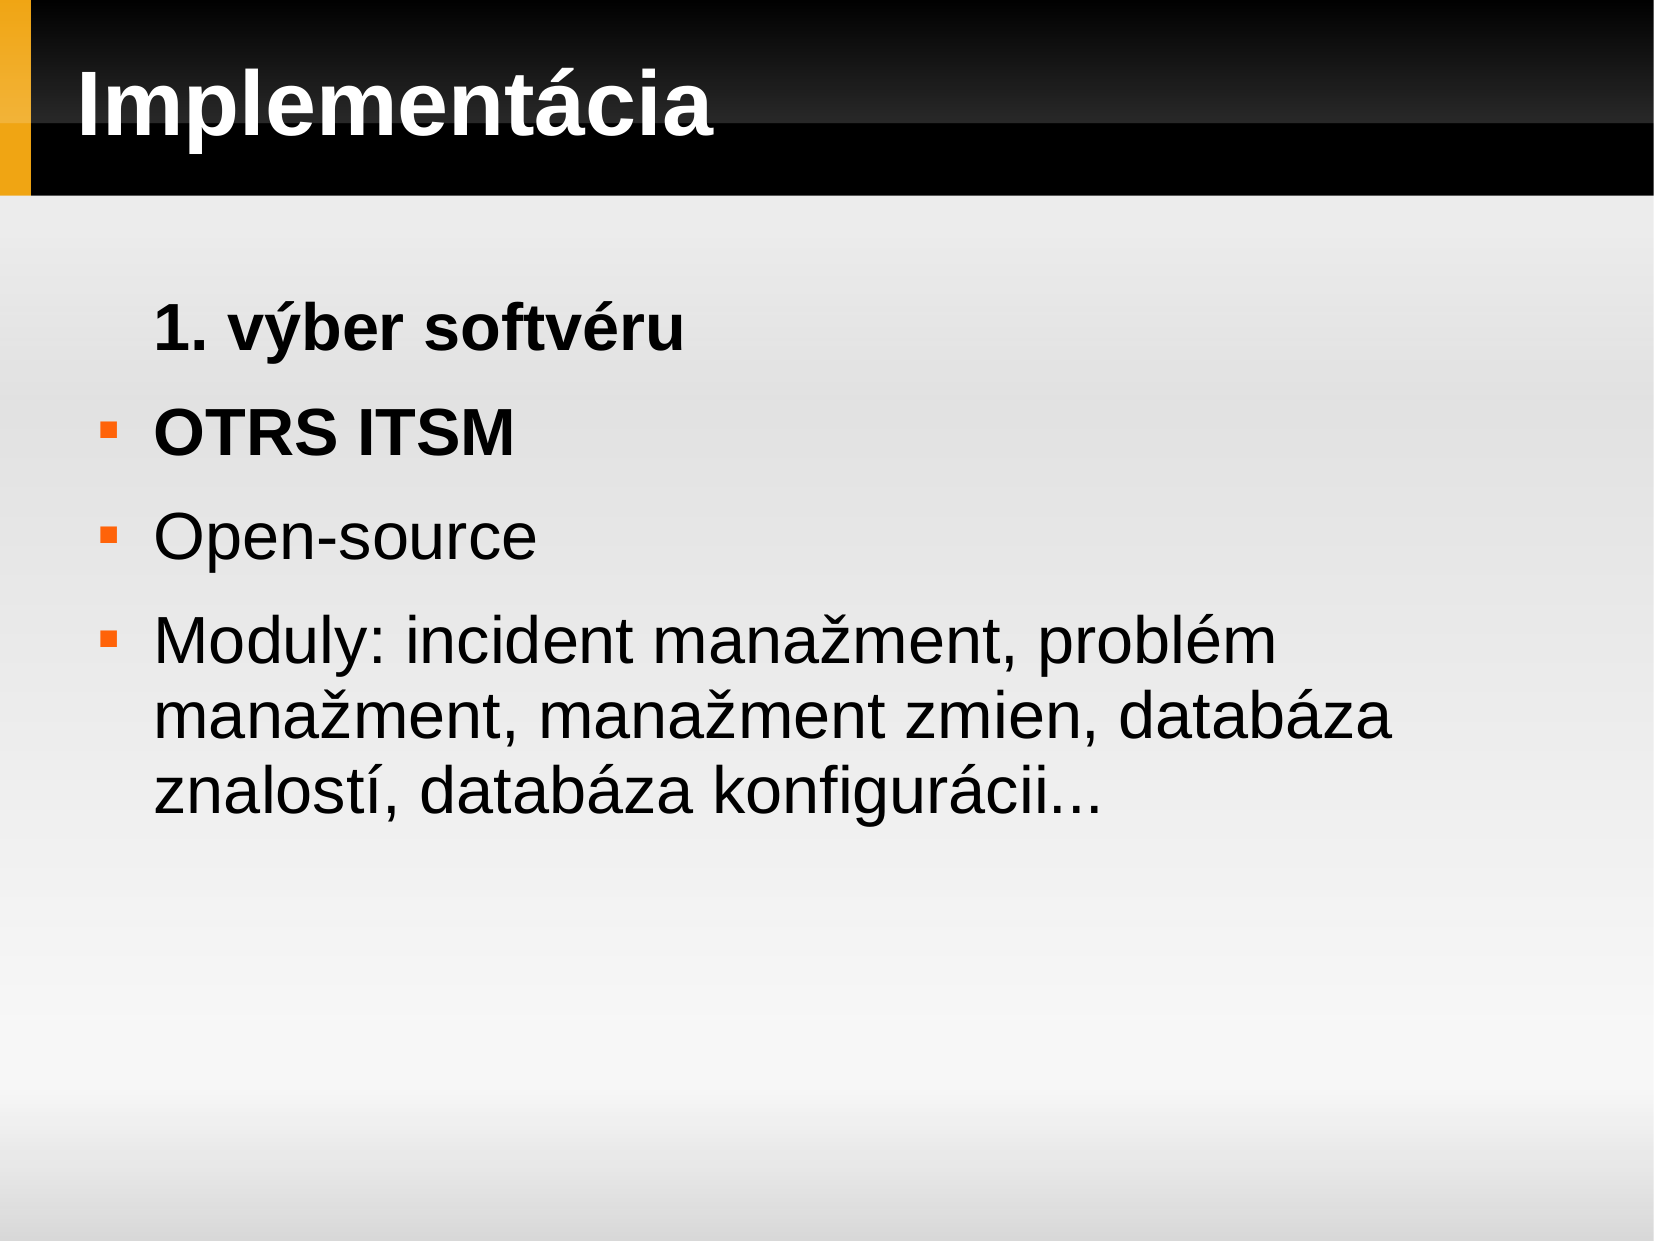

# Implementácia
1. výber softvéru
OTRS ITSM
Open-source
Moduly: incident manažment, problém manažment, manažment zmien, databáza znalostí, databáza konfigurácii...